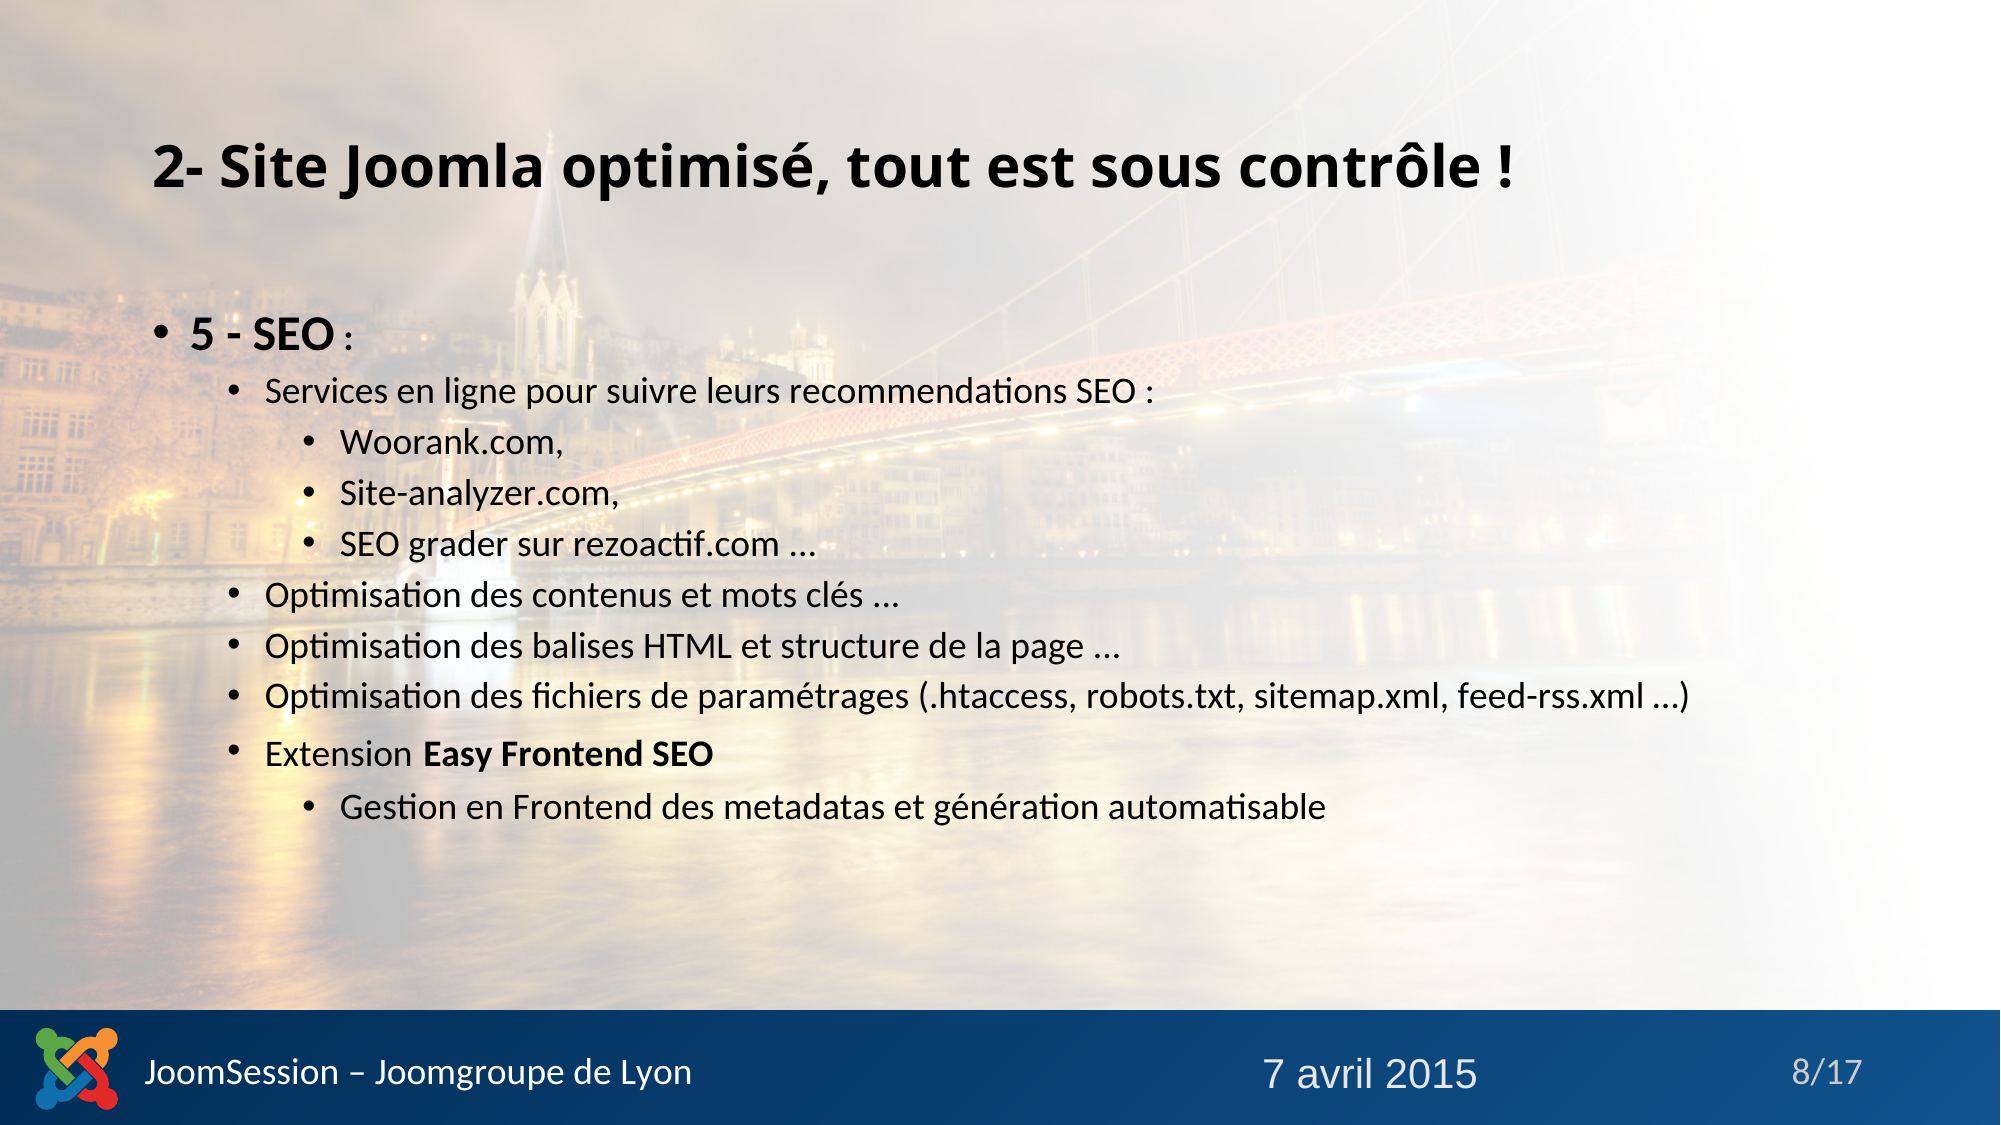

# 2- Site Joomla optimisé, tout est sous contrôle !
5 - SEO :
Services en ligne pour suivre leurs recommendations SEO :
Woorank.com,
Site-analyzer.com,
SEO grader sur rezoactif.com ...
Optimisation des contenus et mots clés ...
Optimisation des balises HTML et structure de la page ...
Optimisation des fichiers de paramétrages (.htaccess, robots.txt, sitemap.xml, feed-rss.xml …)
Extension Easy Frontend SEO
Gestion en Frontend des metadatas et génération automatisable
8